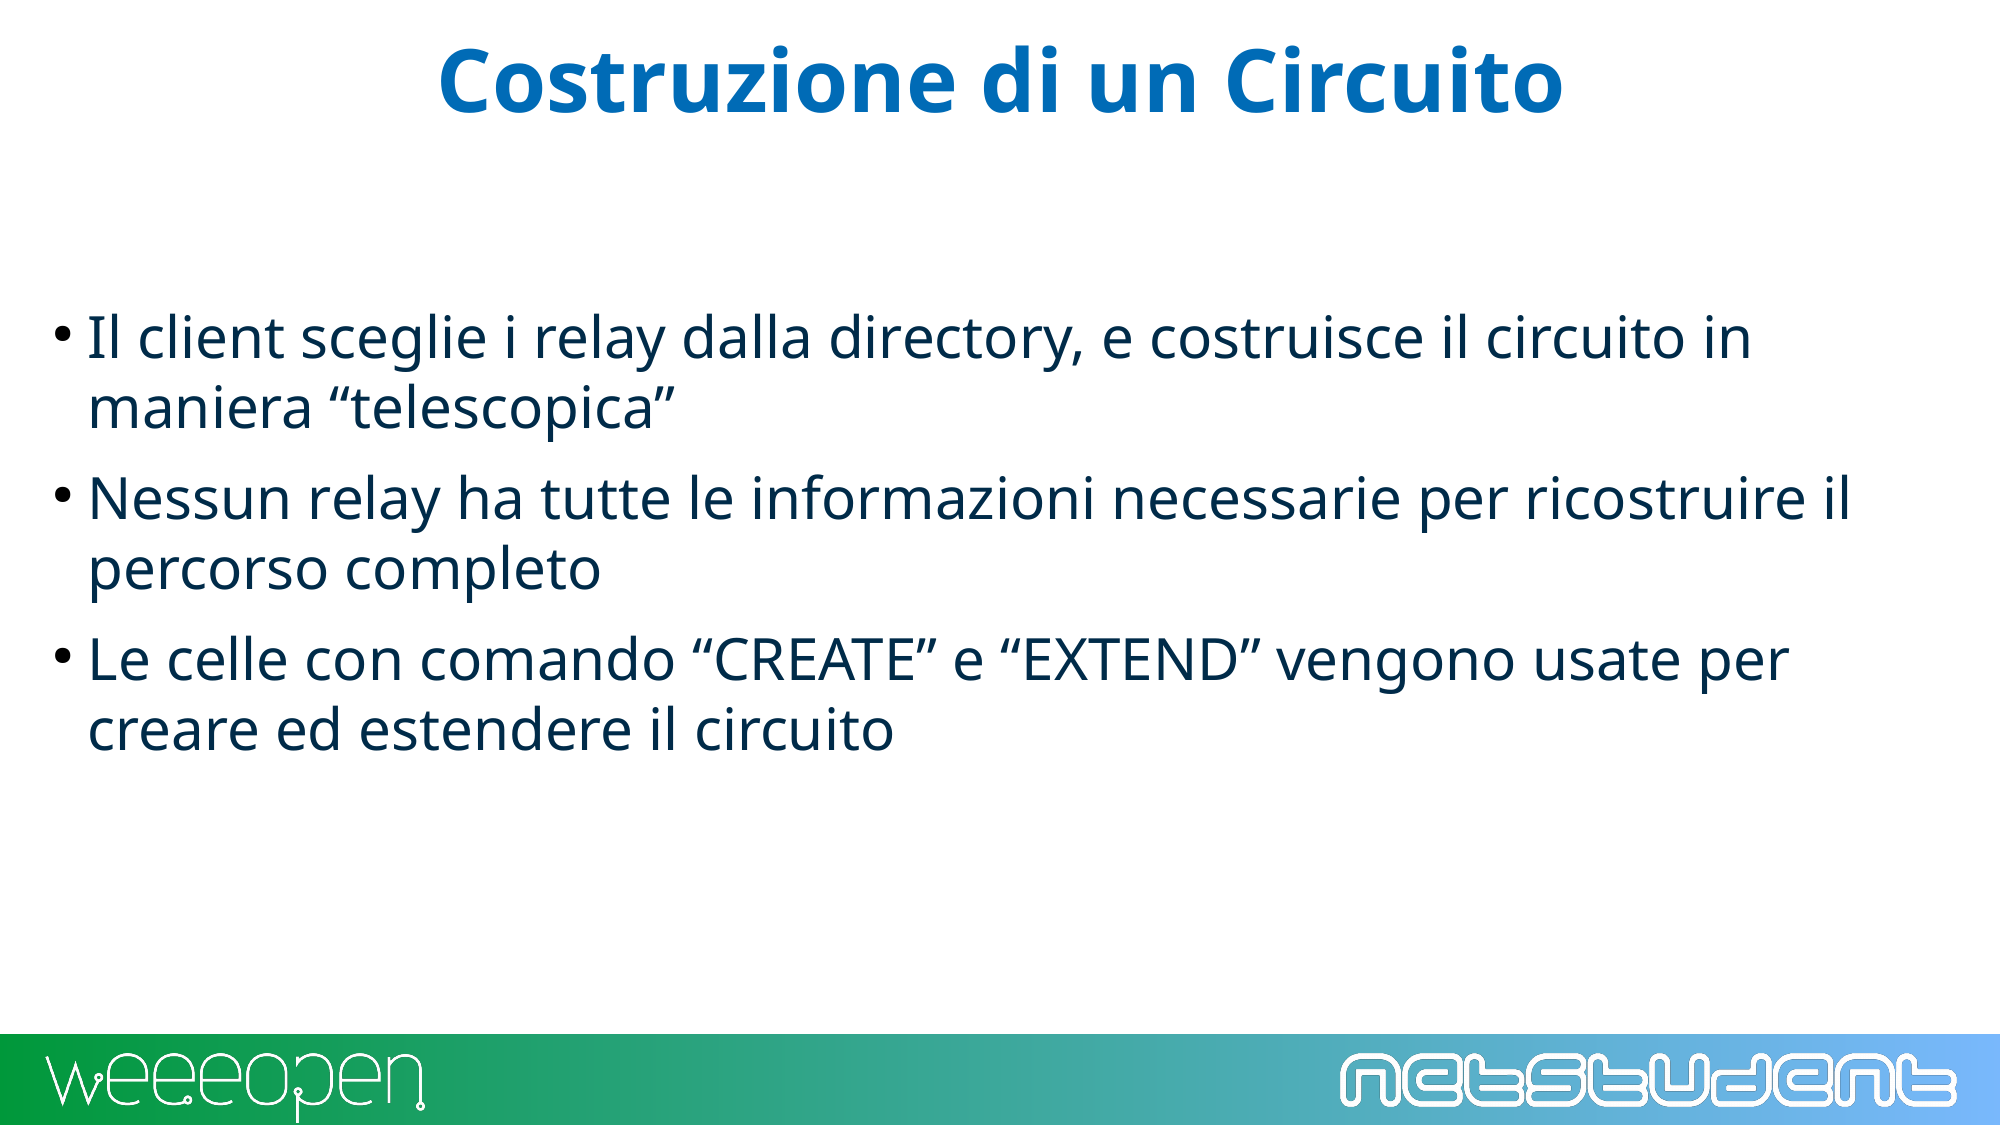

# Costruzione di un Circuito
Il client sceglie i relay dalla directory, e costruisce il circuito in maniera “telescopica”
Nessun relay ha tutte le informazioni necessarie per ricostruire il percorso completo
Le celle con comando “CREATE” e “EXTEND” vengono usate per creare ed estendere il circuito